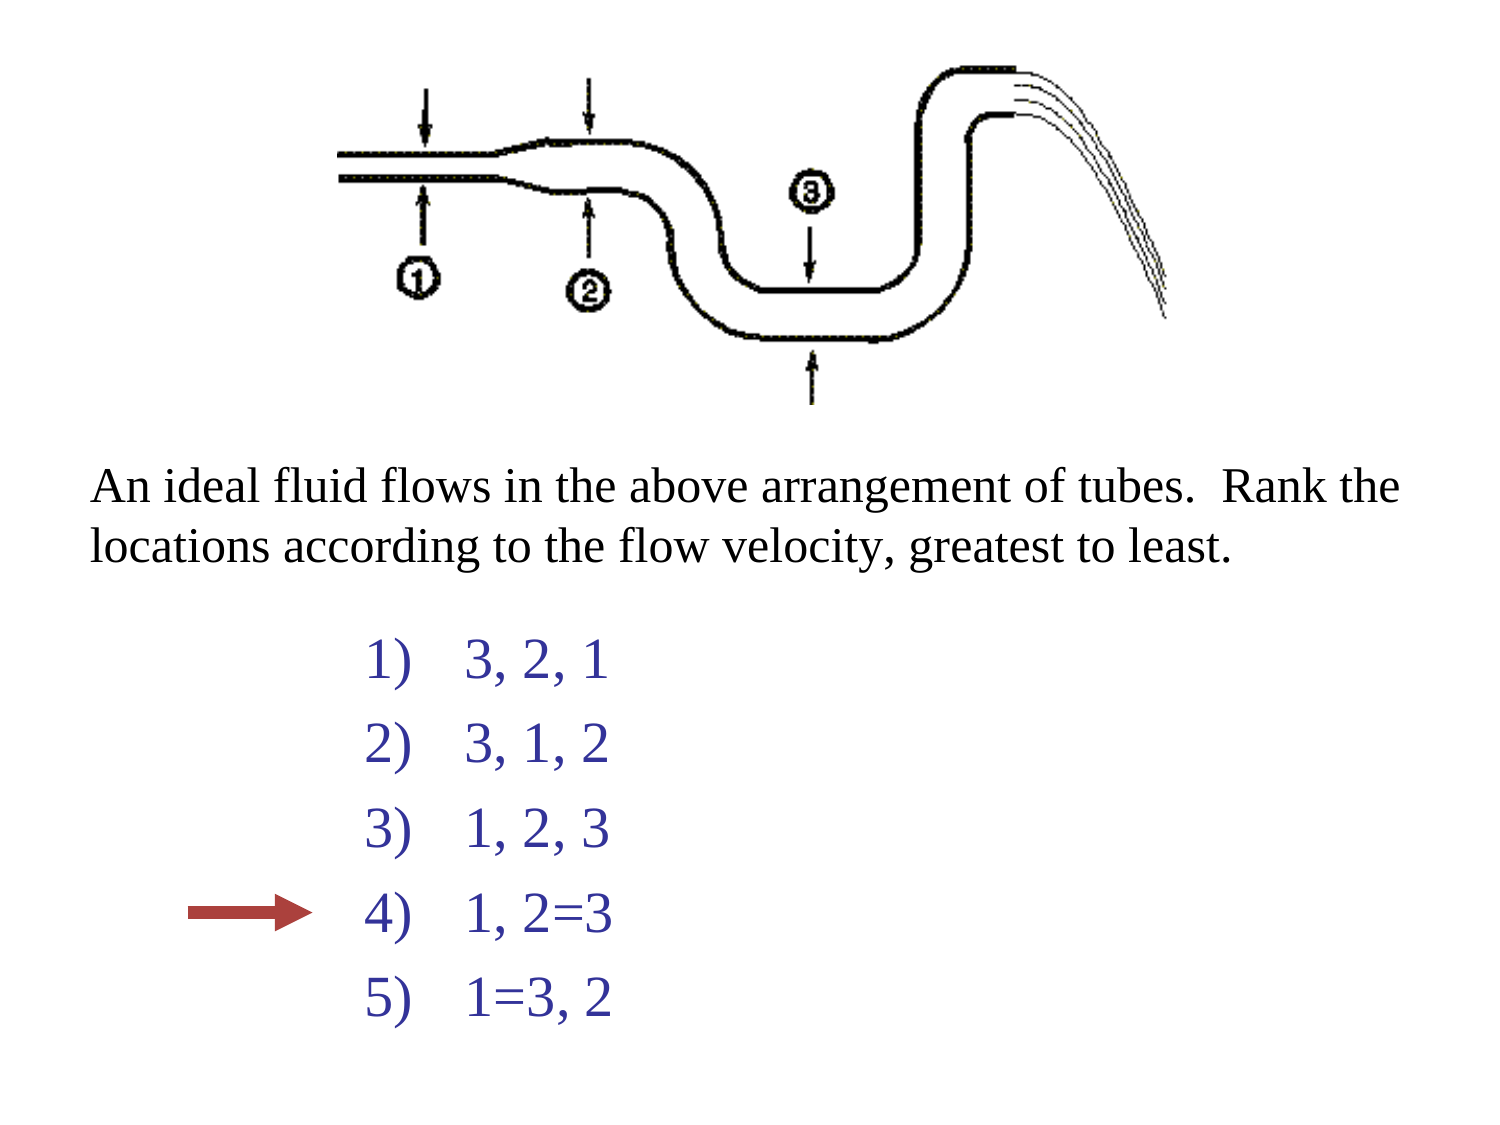

An ideal fluid flows in the above arrangement of tubes. Rank the locations according to the flow velocity, greatest to least.
3, 2, 1
3, 1, 2
1, 2, 3
1, 2=3
1=3, 2